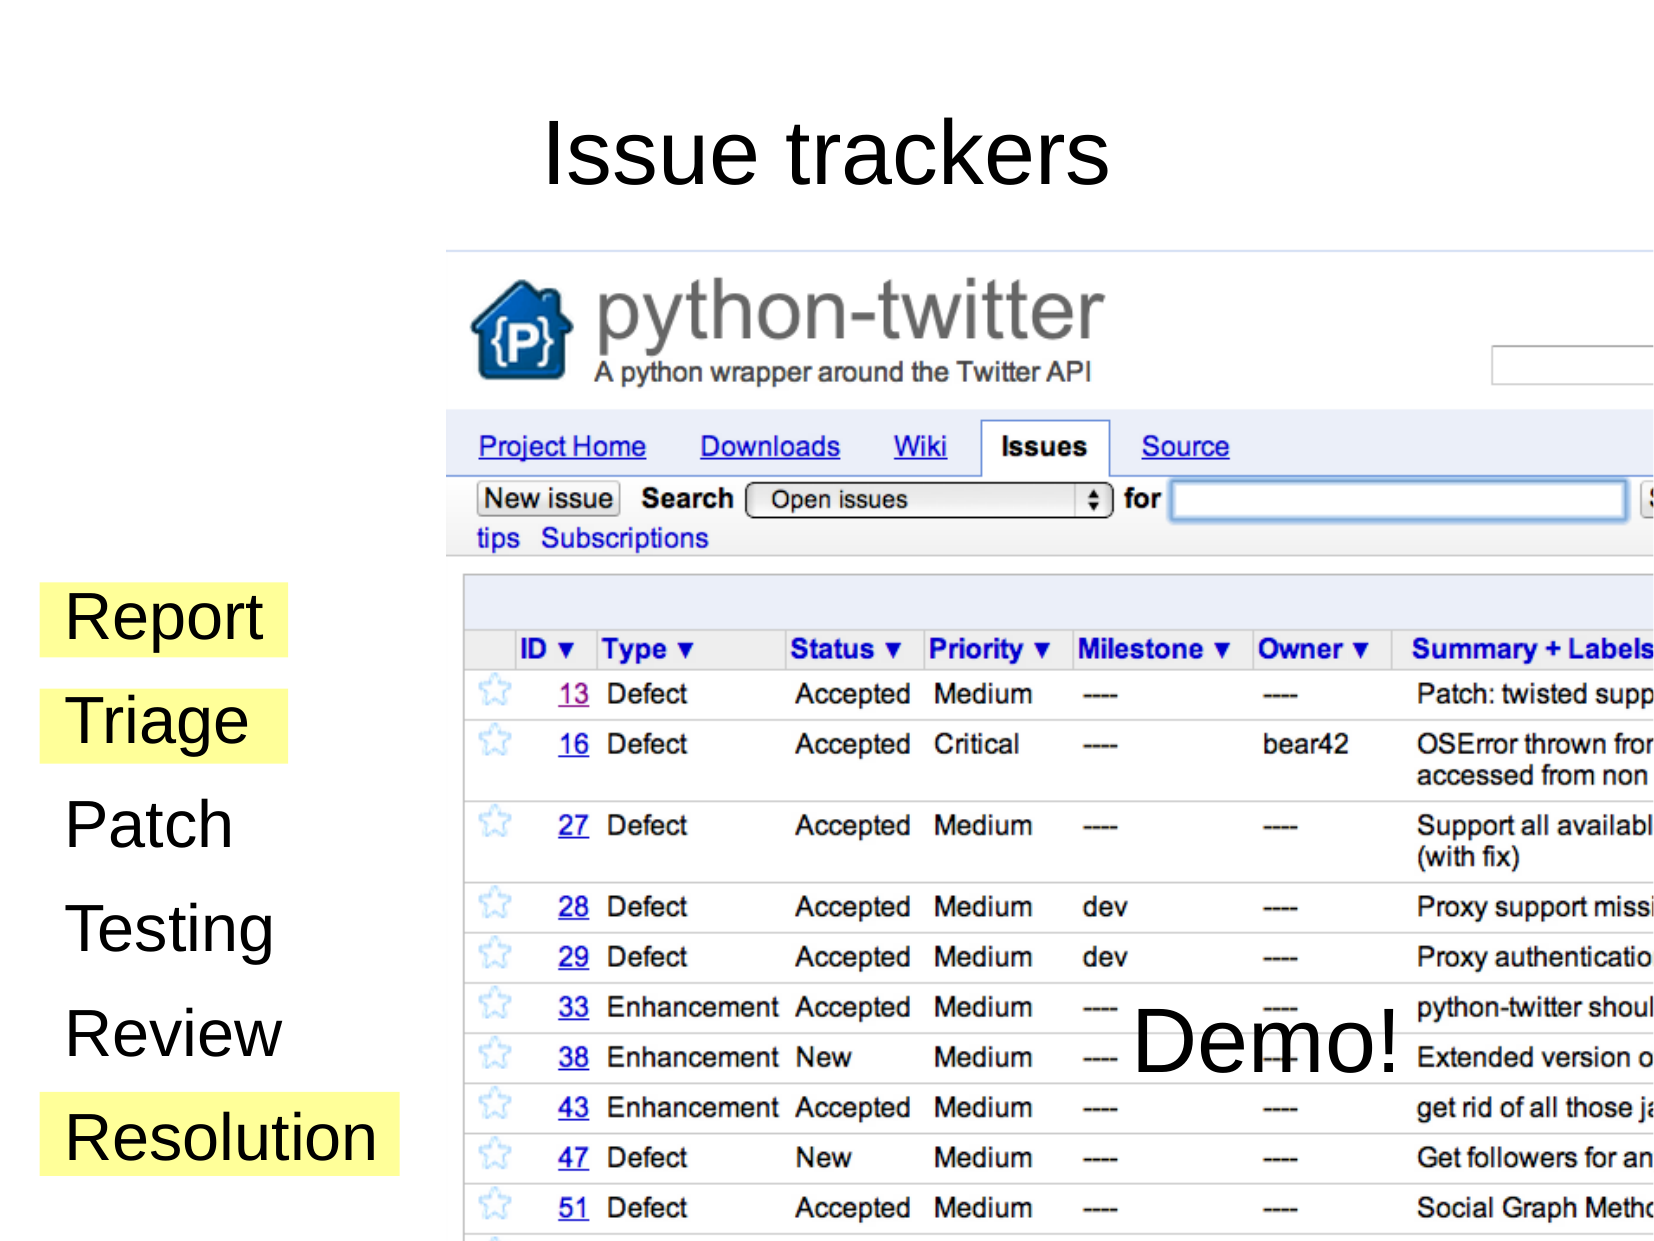

# Issue trackers
Report
Triage
Patch
Testing
Review
Resolution
Demo!